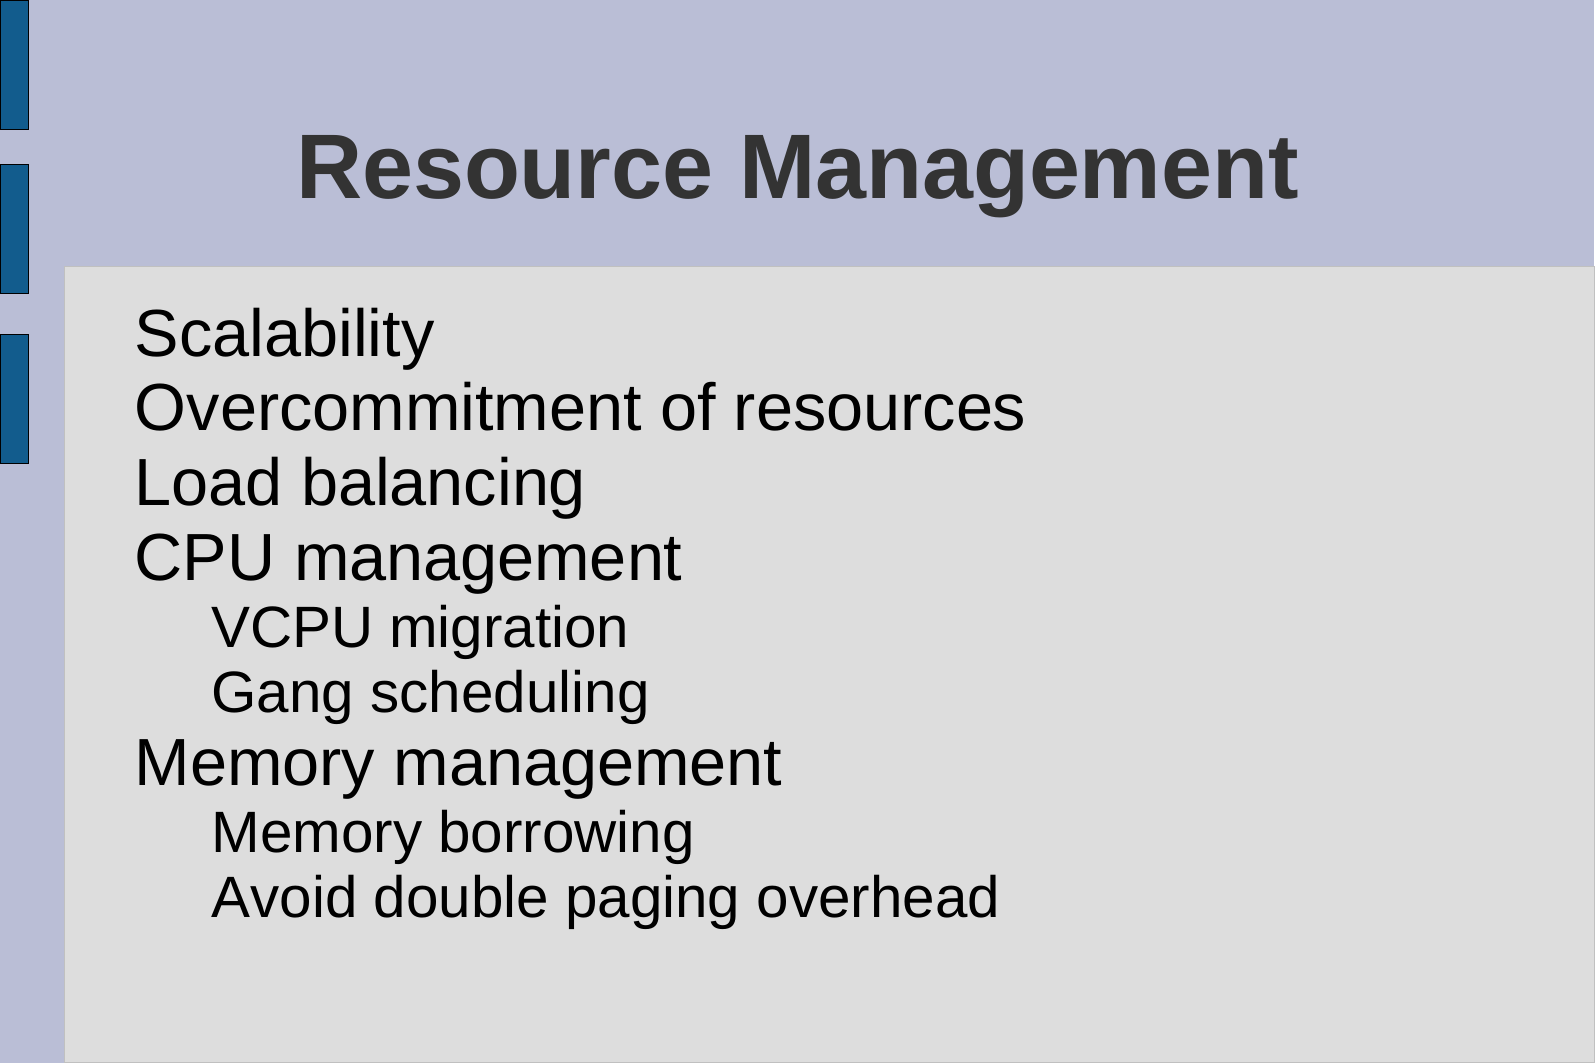

# Resource Management
Scalability
Overcommitment of resources
Load balancing
CPU management
VCPU migration
Gang scheduling
Memory management
Memory borrowing
Avoid double paging overhead